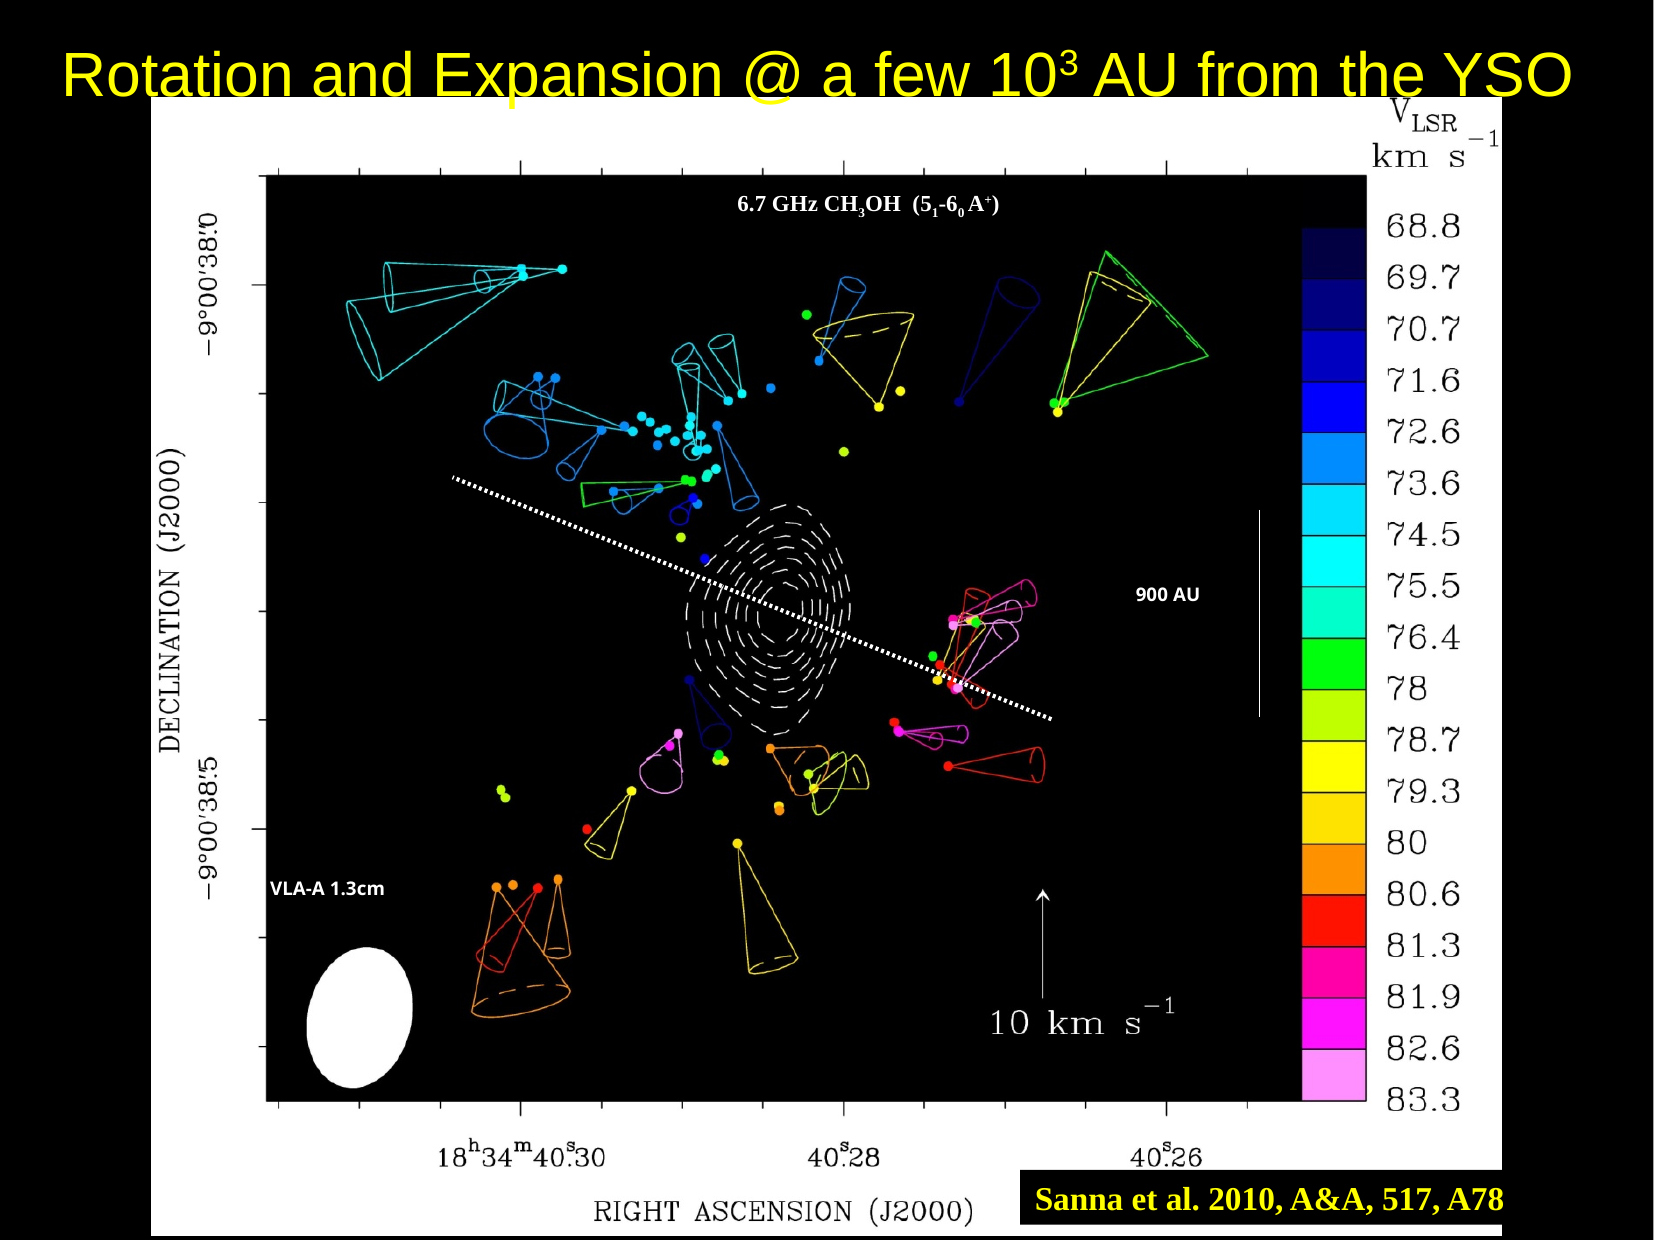

Rotation and Expansion @ a few 103 AU from the YSO
6.7 GHz CH3OH (51-60 A+)
900 AU
VLA-A 1.3cm
Sanna et al. 2010, A&A, 517, A78